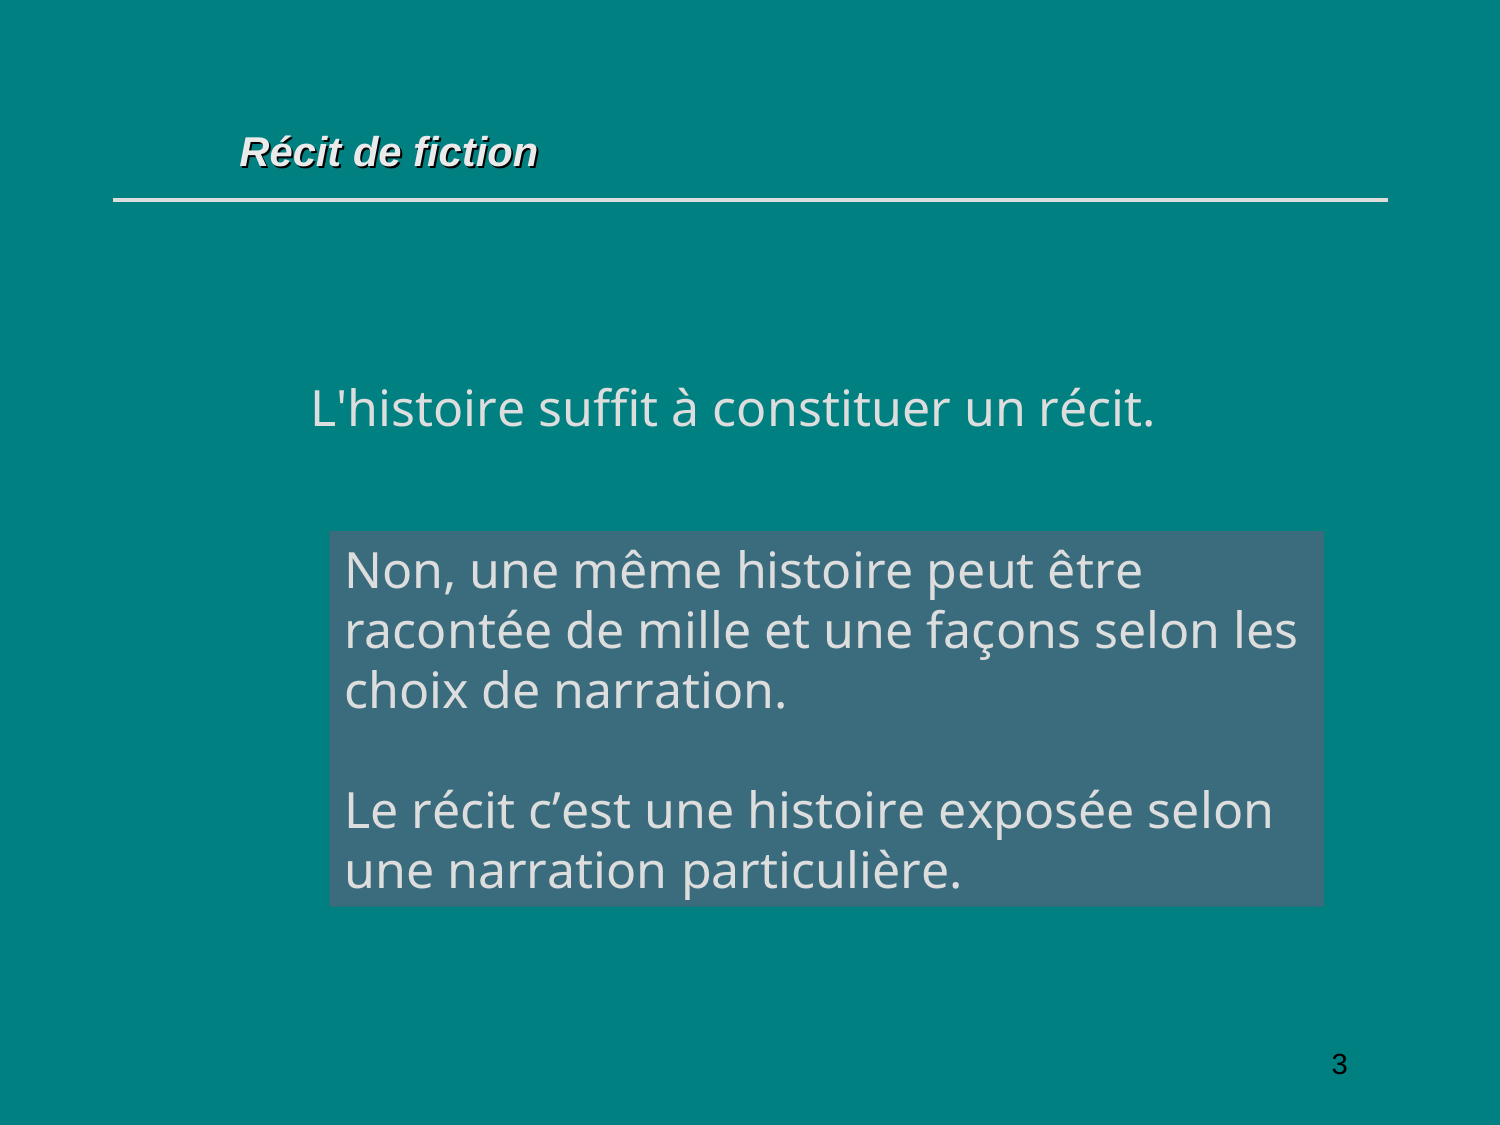

Récit de fiction
L'histoire suffit à constituer un récit.
Oui / Non ?
Non, une même histoire peut être racontée de mille et une façons selon les choix de narration.
Le récit c’est une histoire exposée selon une narration particulière.
3